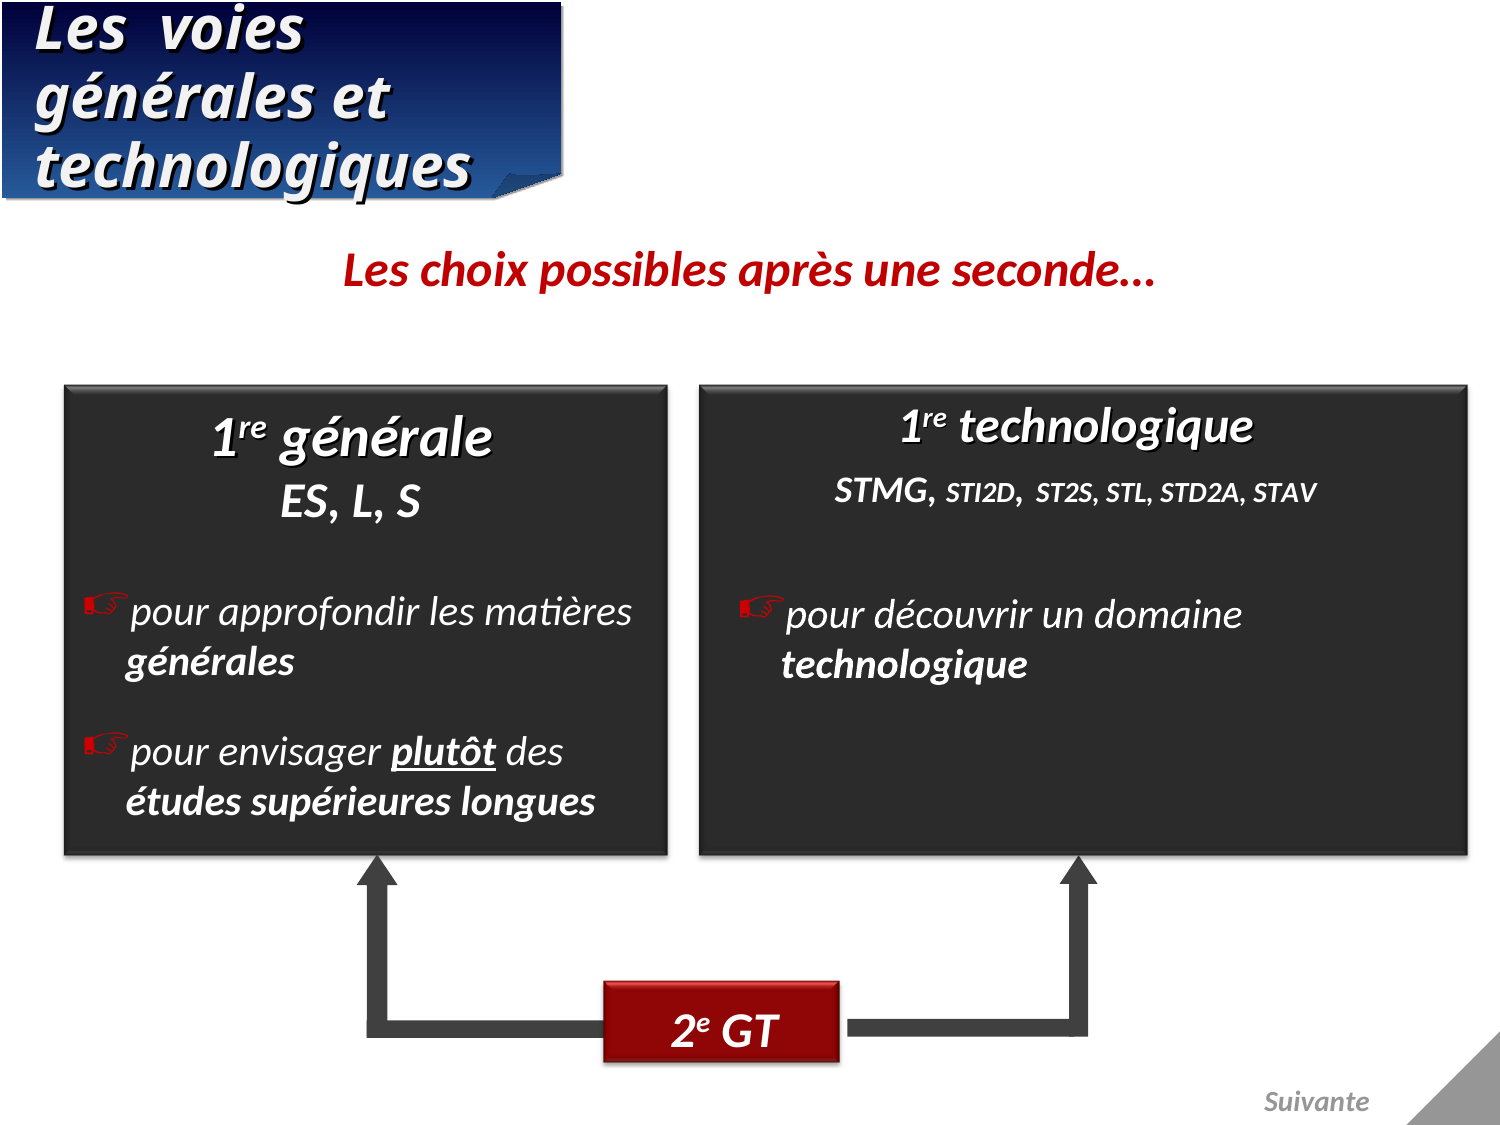

Les voies générales et technologiques
Les choix possibles après une seconde…
1re technologique
STMG, STI2D, ST2S, STL, STD2A, STAV
1re générale
ES, L, S
pour approfondir les matières générales
pour découvrir un domaine
 	technologique
pour envisager plutôt des études supérieures longues
2e GT
Suivante